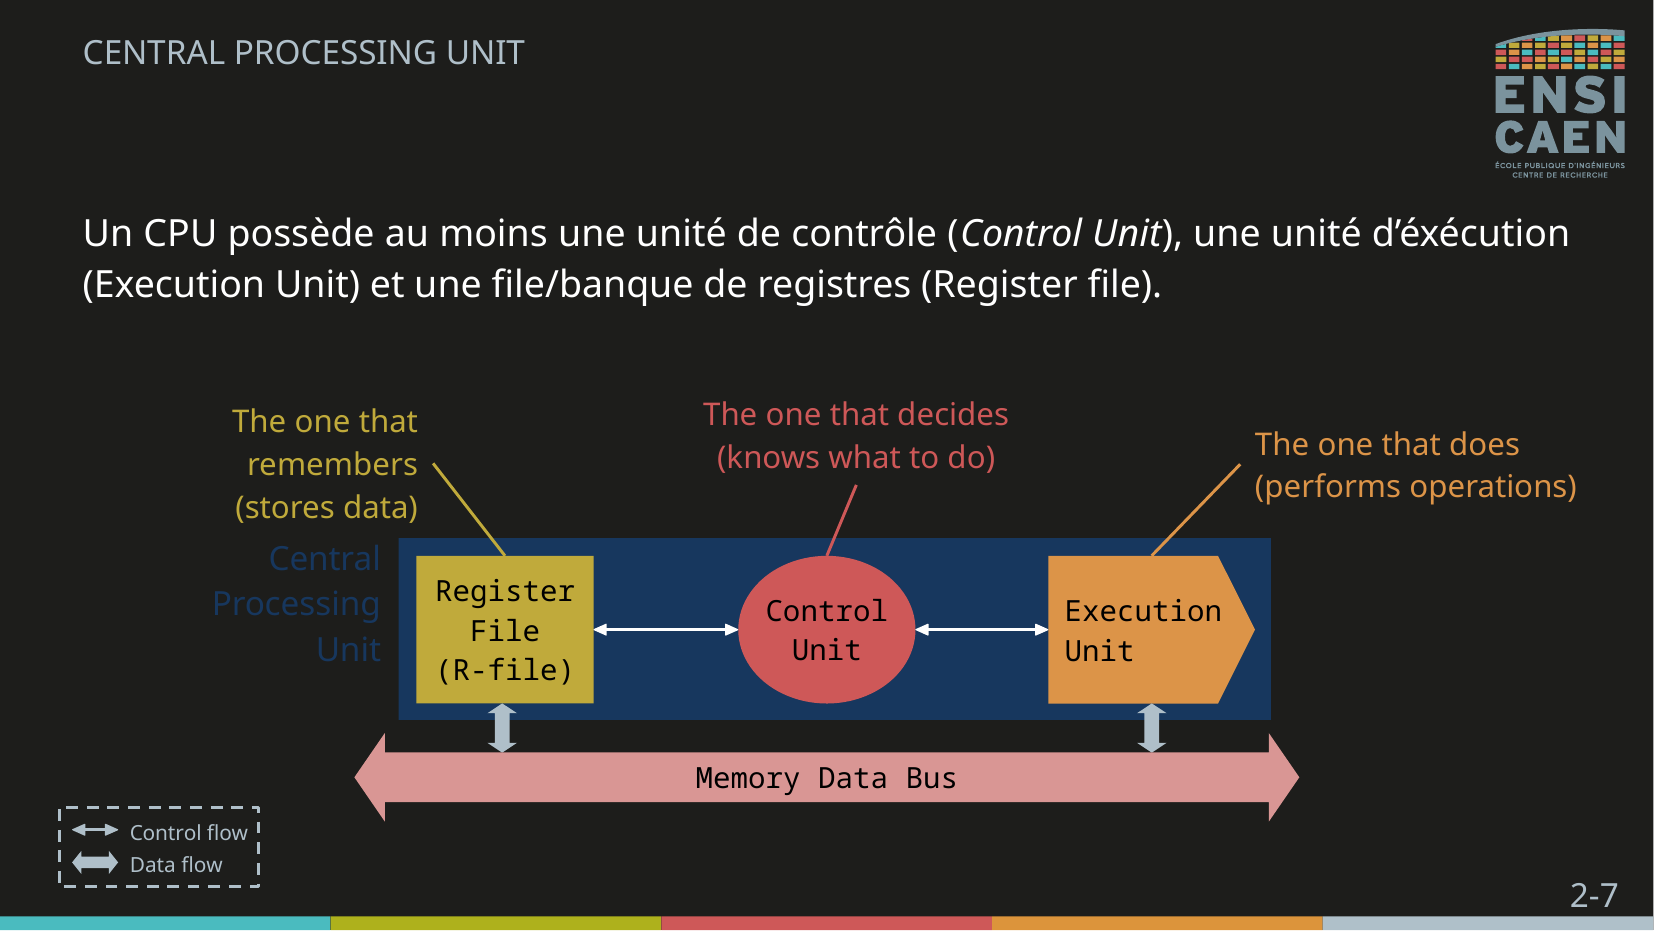

# CENTRAL PROCESSING UNIT
Un CPU possède au moins une unité de contrôle (Control Unit), une unité d’éxécution (Execution Unit) et une file/banque de registres (Register file).
The one that decides
(knows what to do)
The one that remembers
(stores data)
The one that does
(performs operations)
Central Processing
Unit
Register
File
(R-file)
Control
Unit
Execution
Unit
Memory Data Bus
Control flow
Data flow